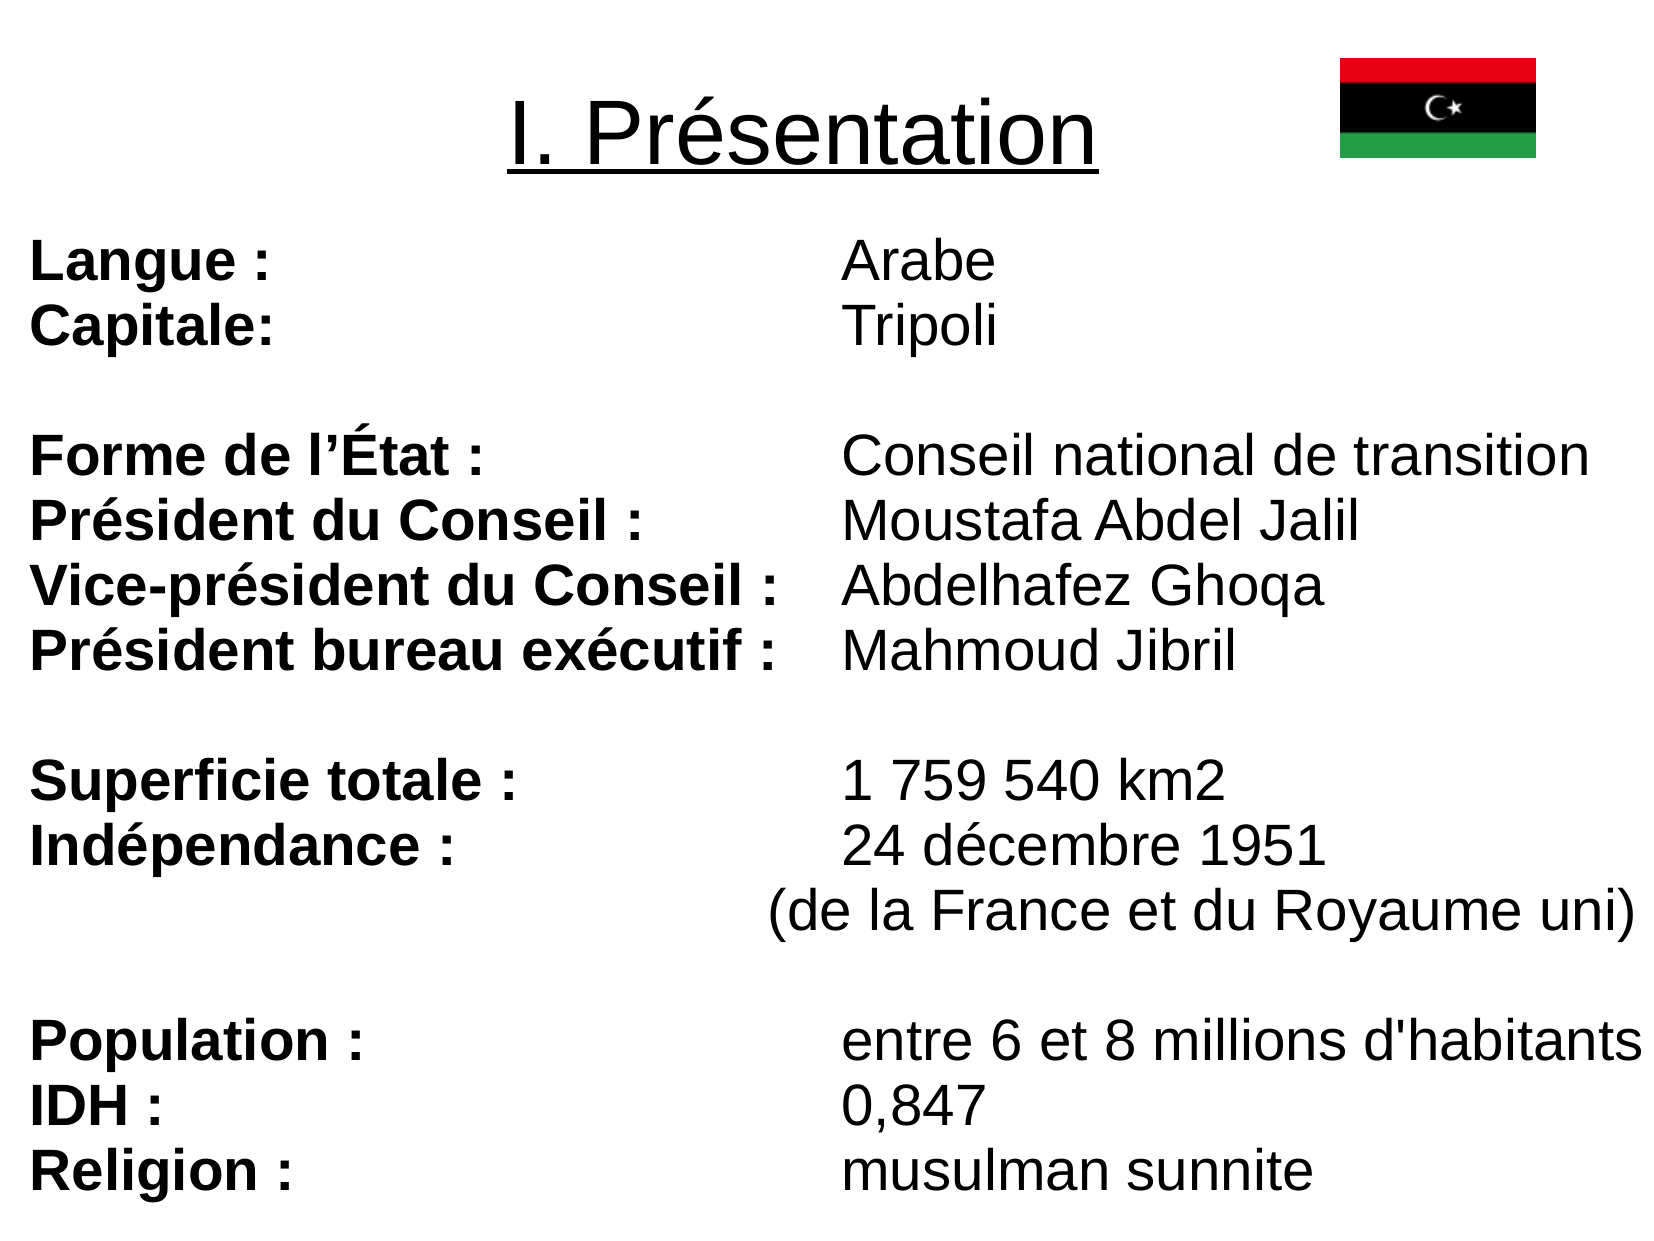

I. Présentation
# Langue :								Arabe
Capitale:								Tripoli
Forme de l’État :					Conseil national de transition
Président du Conseil :			Moustafa Abdel Jalil
Vice-président du Conseil :	Abdelhafez Ghoqa
Président bureau exécutif : 	Mahmoud Jibril
Superficie totale : 					1 759 540 km2
Indépendance :						24 décembre 1951
										(de la France et du Royaume uni)
Population :							entre 6 et 8 millions d'habitants
IDH :										0,847
Religion :								musulman sunnite